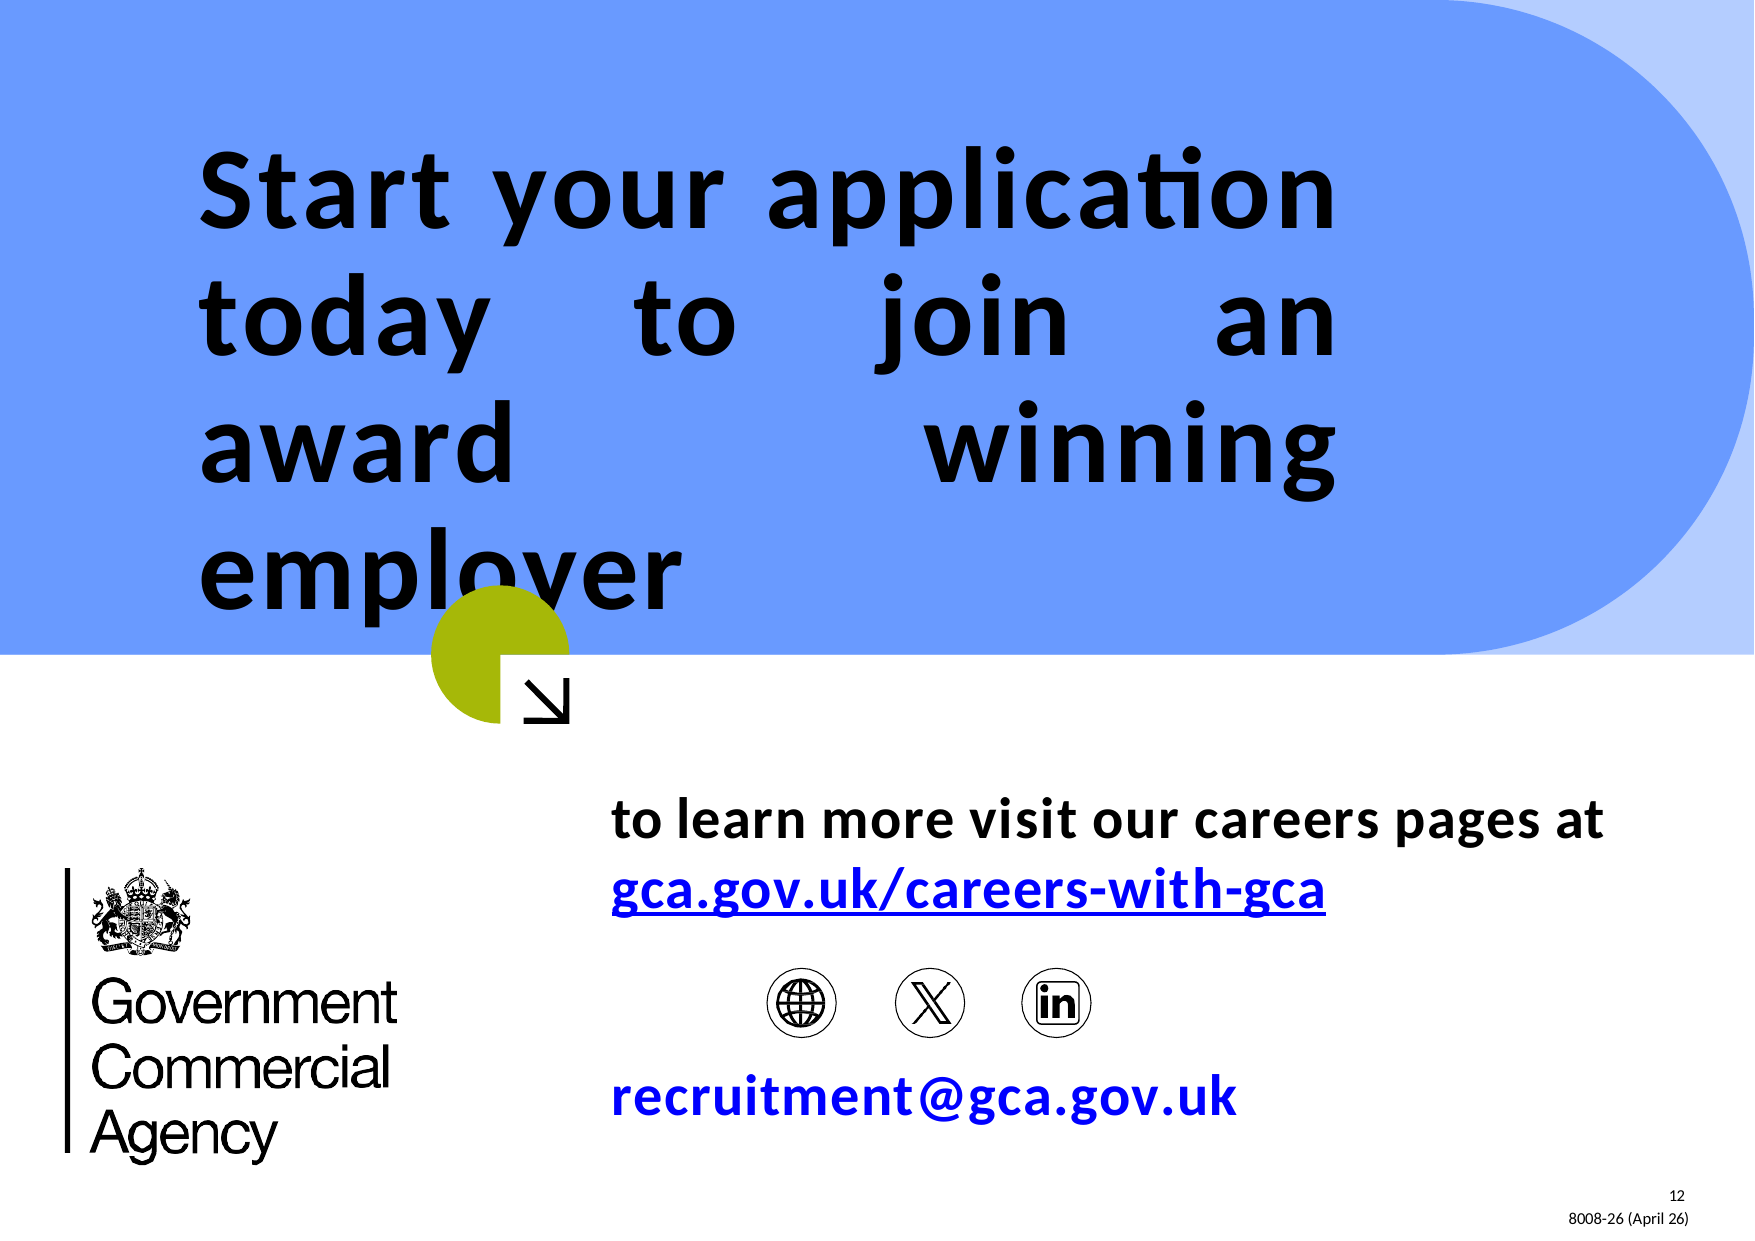

# Start your application today to join an award winning employer
to learn more visit our careers pages at gca.gov.uk/careers-with-gca
recruitment@gca.gov.uk
12
8008-26 (April 26)